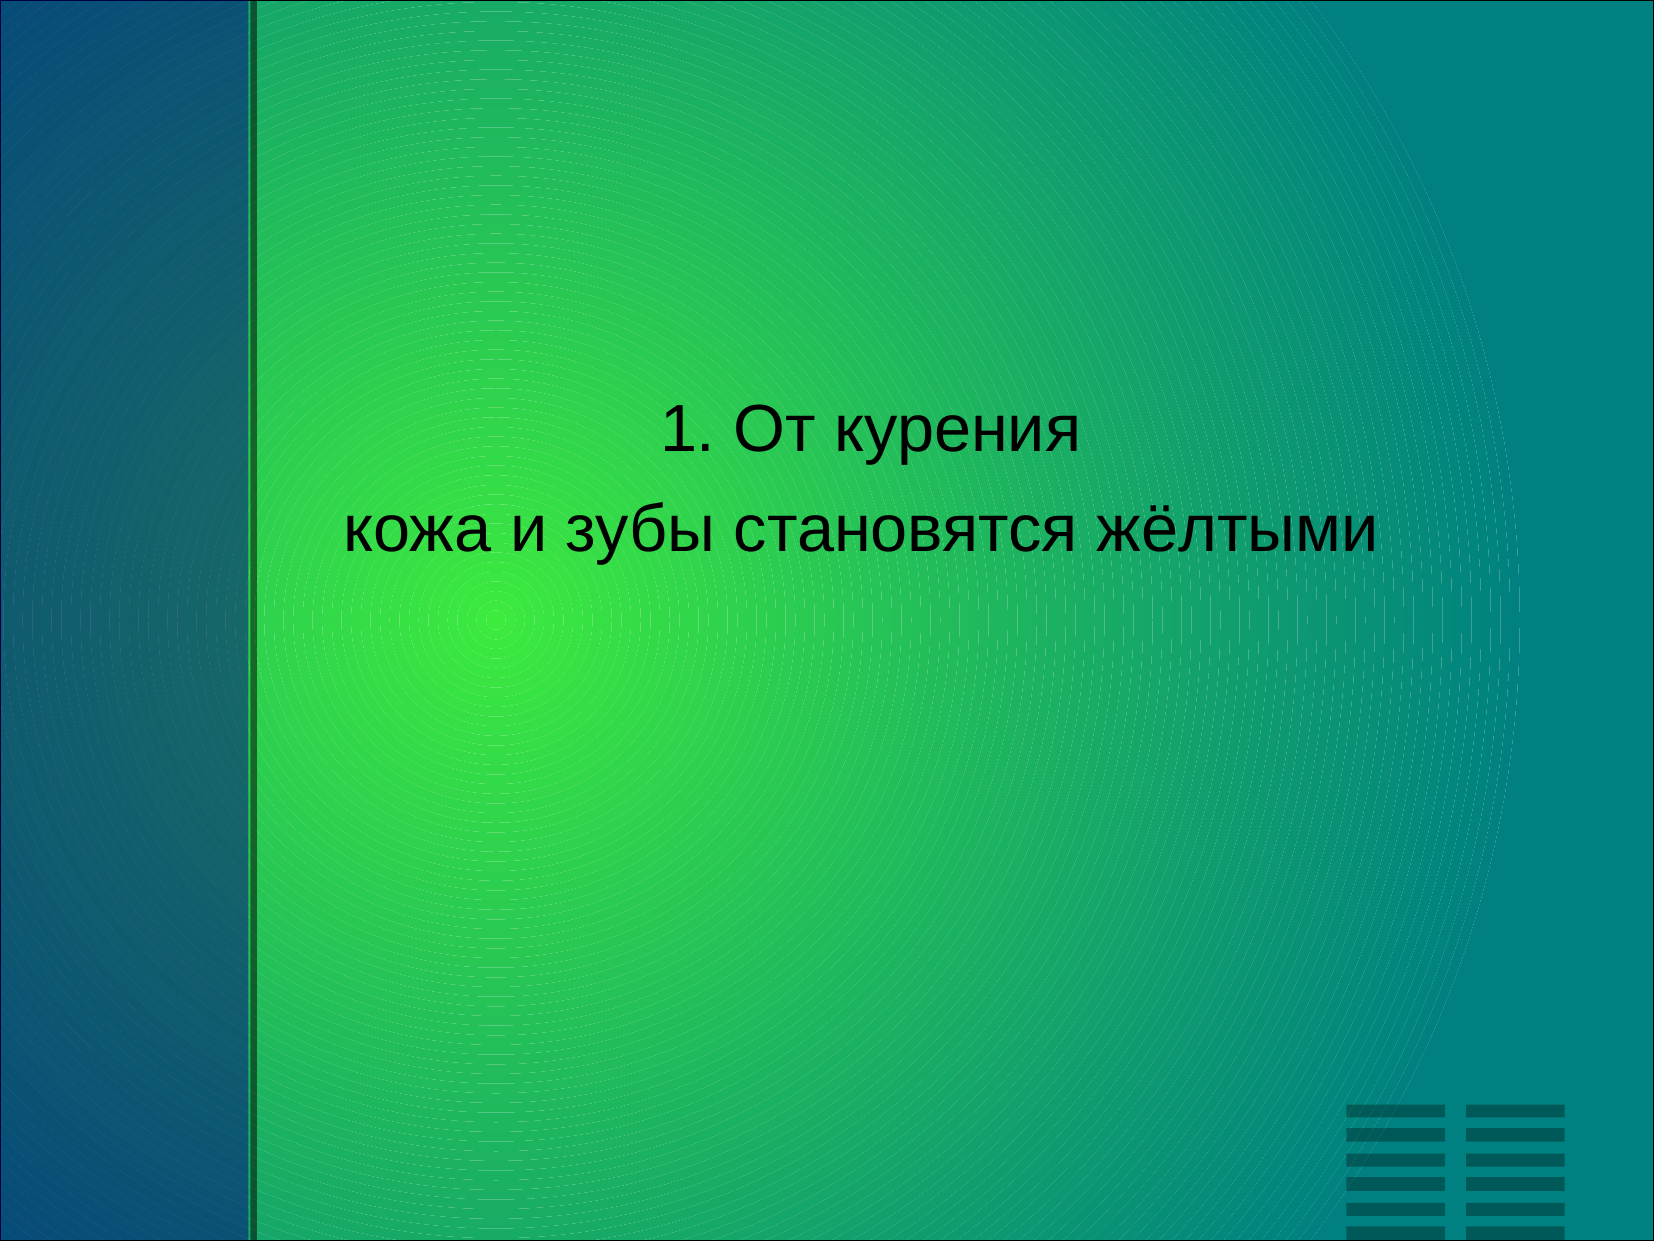

#
1. От курения
кожа и зубы становятся жёлтыми